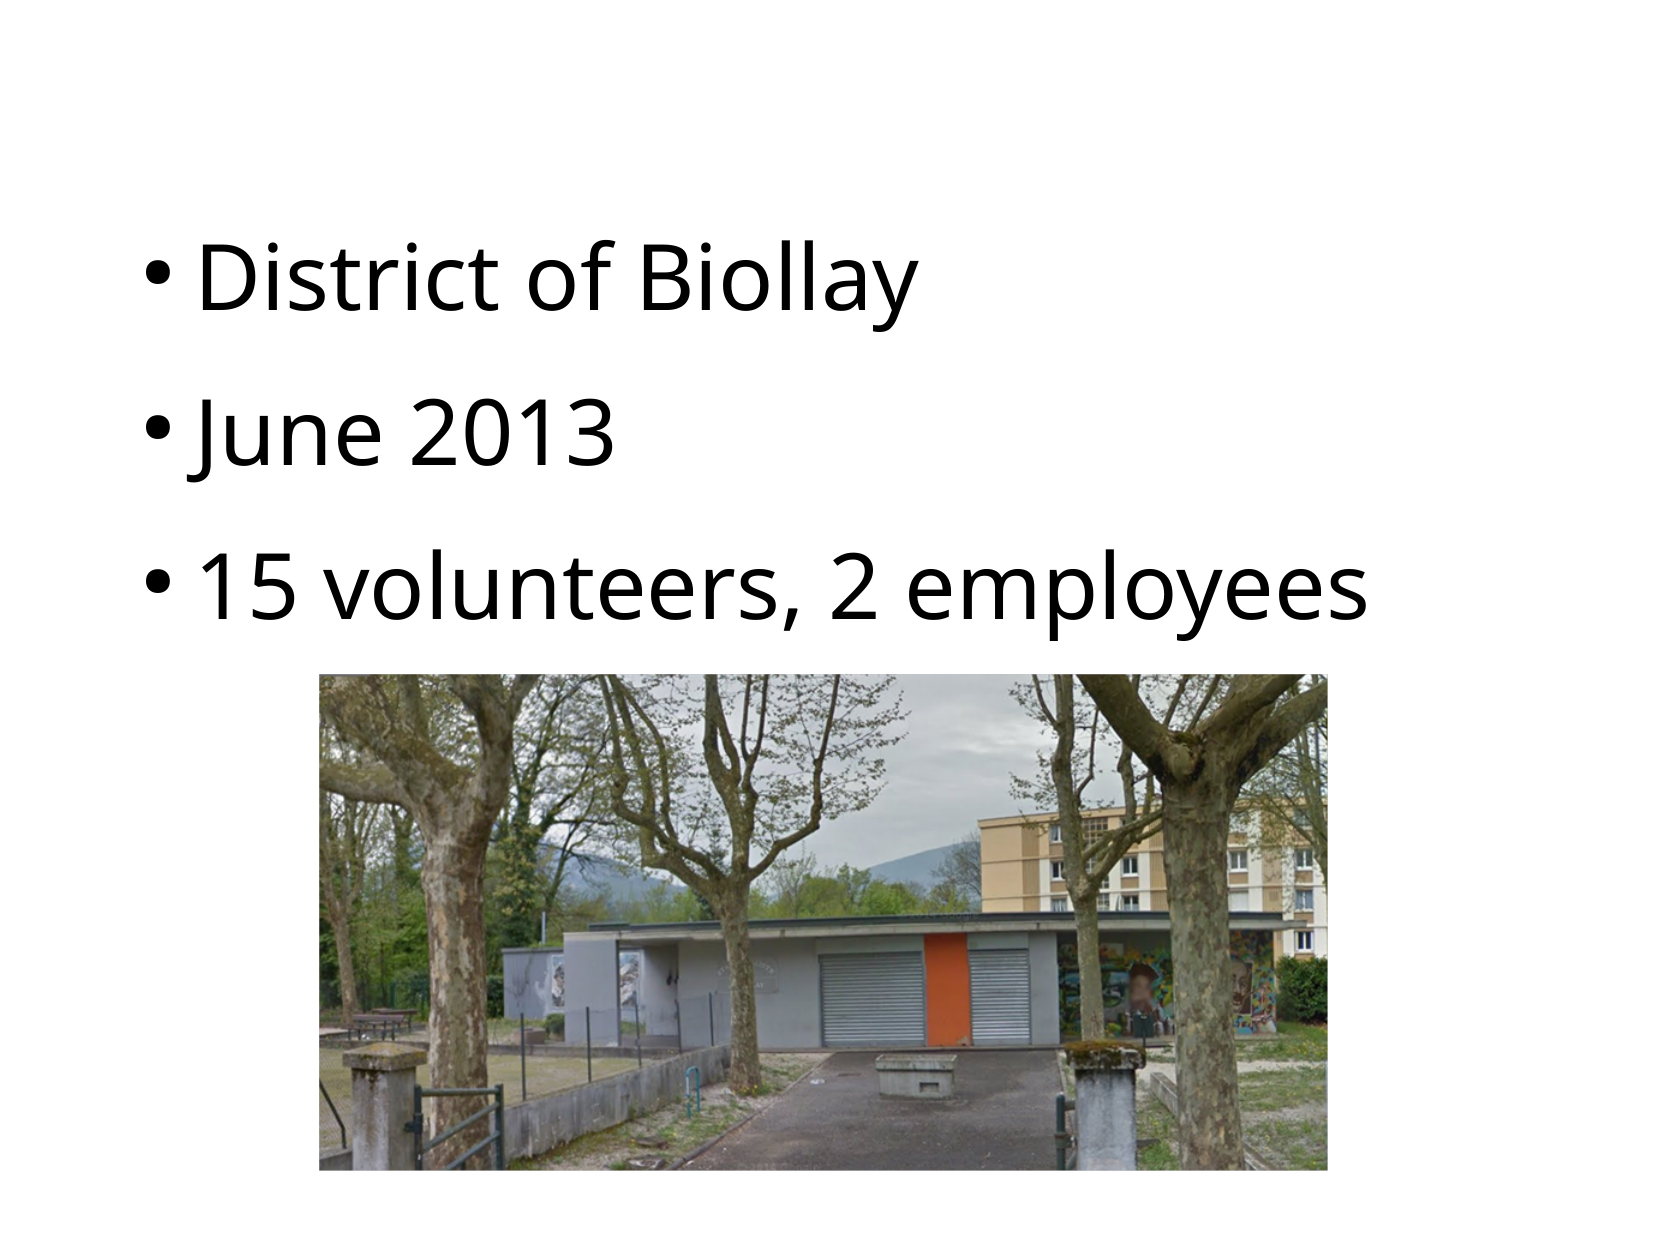

# District of Biollay
June 2013
15 volunteers, 2 employees